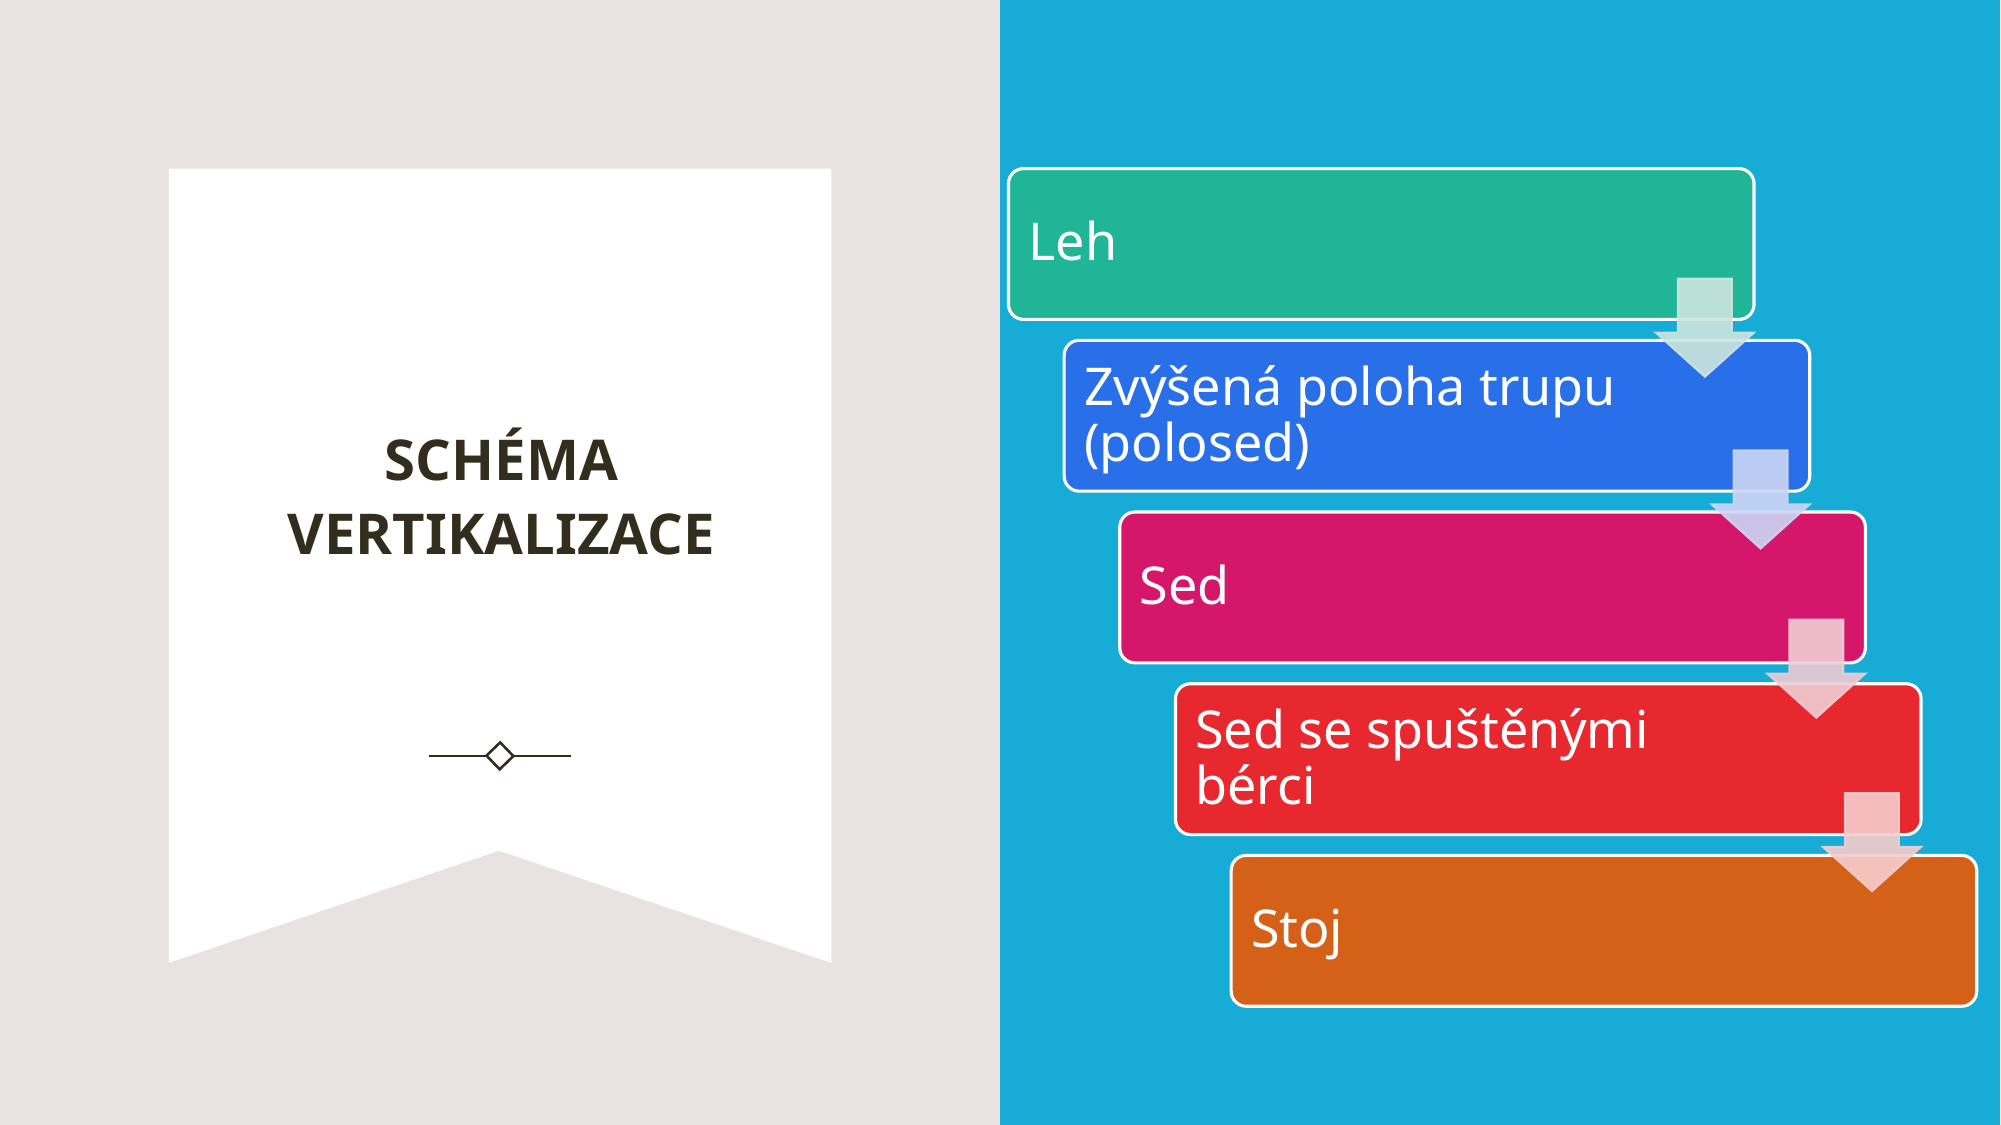

Leh
Zvýšená poloha trupu (polosed)
Sed
Sed se spuštěnými bérci
Stoj
# SCHÉMA VERTIKALIZACE